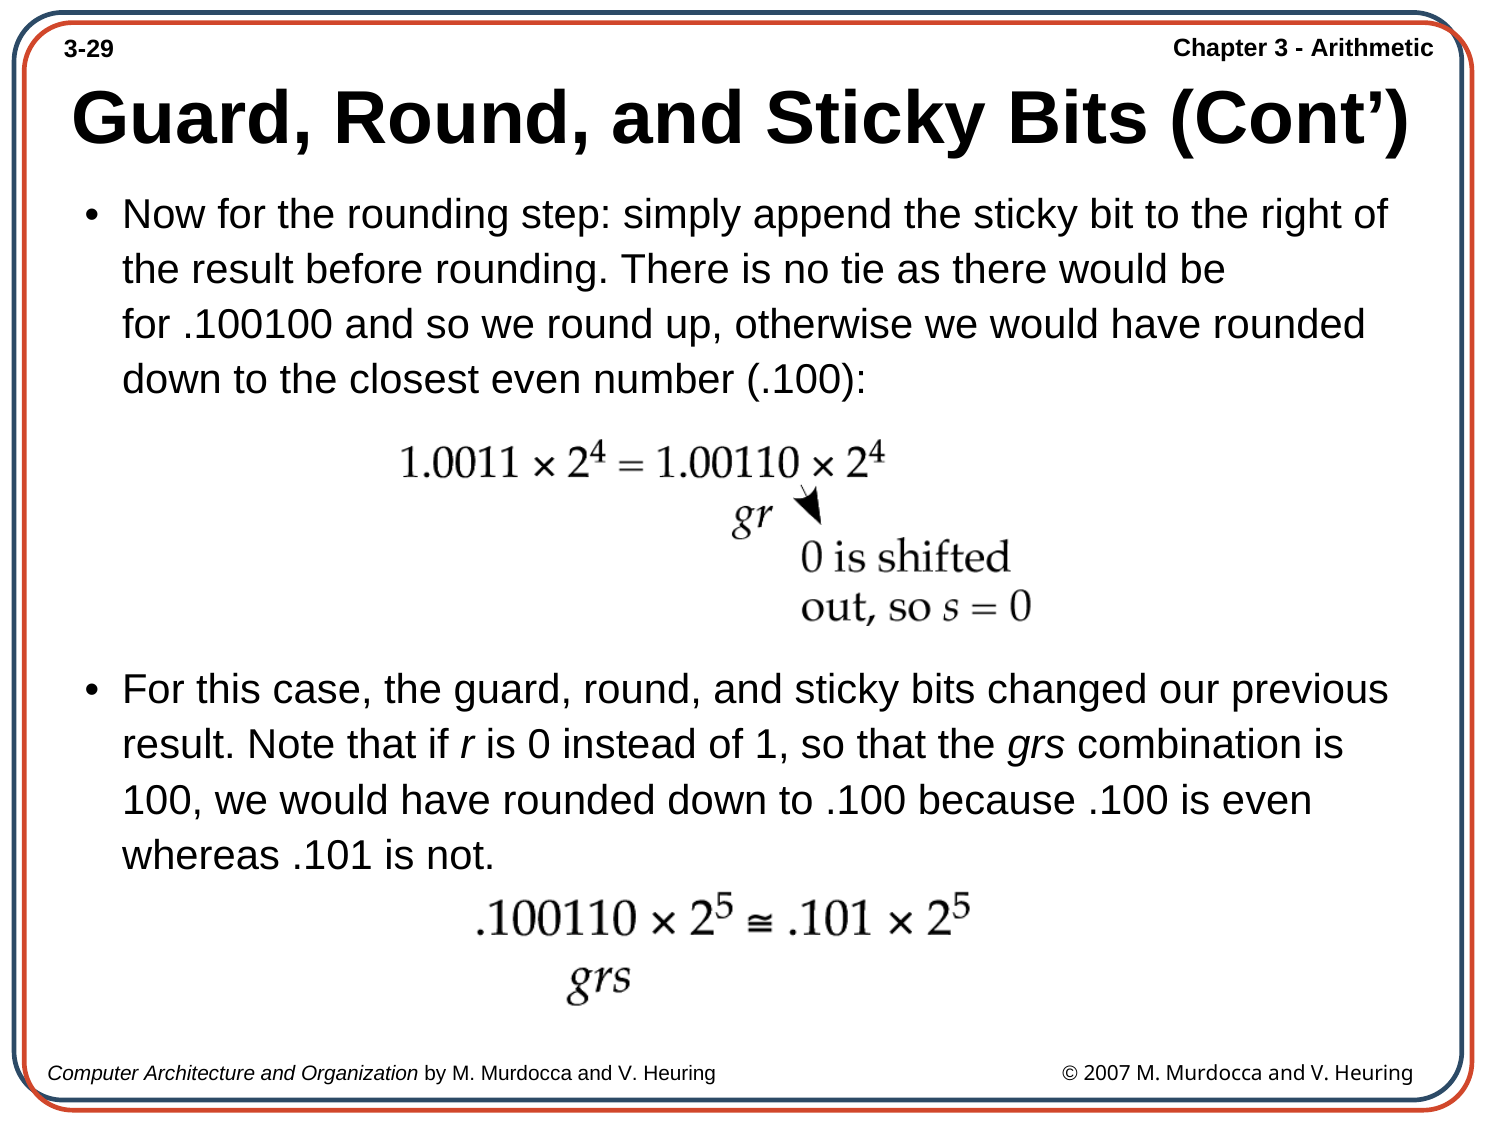

# Guard, Round, and Sticky Bits (Cont’)
•	Now for the rounding step: simply append the sticky bit to the right of the result before rounding. There is no tie as there would be for .100100 and so we round up, otherwise we would have rounded down to the closest even number (.100):
•	For this case, the guard, round, and sticky bits changed our previous result. Note that if r is 0 instead of 1, so that the grs combination is 100, we would have rounded down to .100 because .100 is even whereas .101 is not.